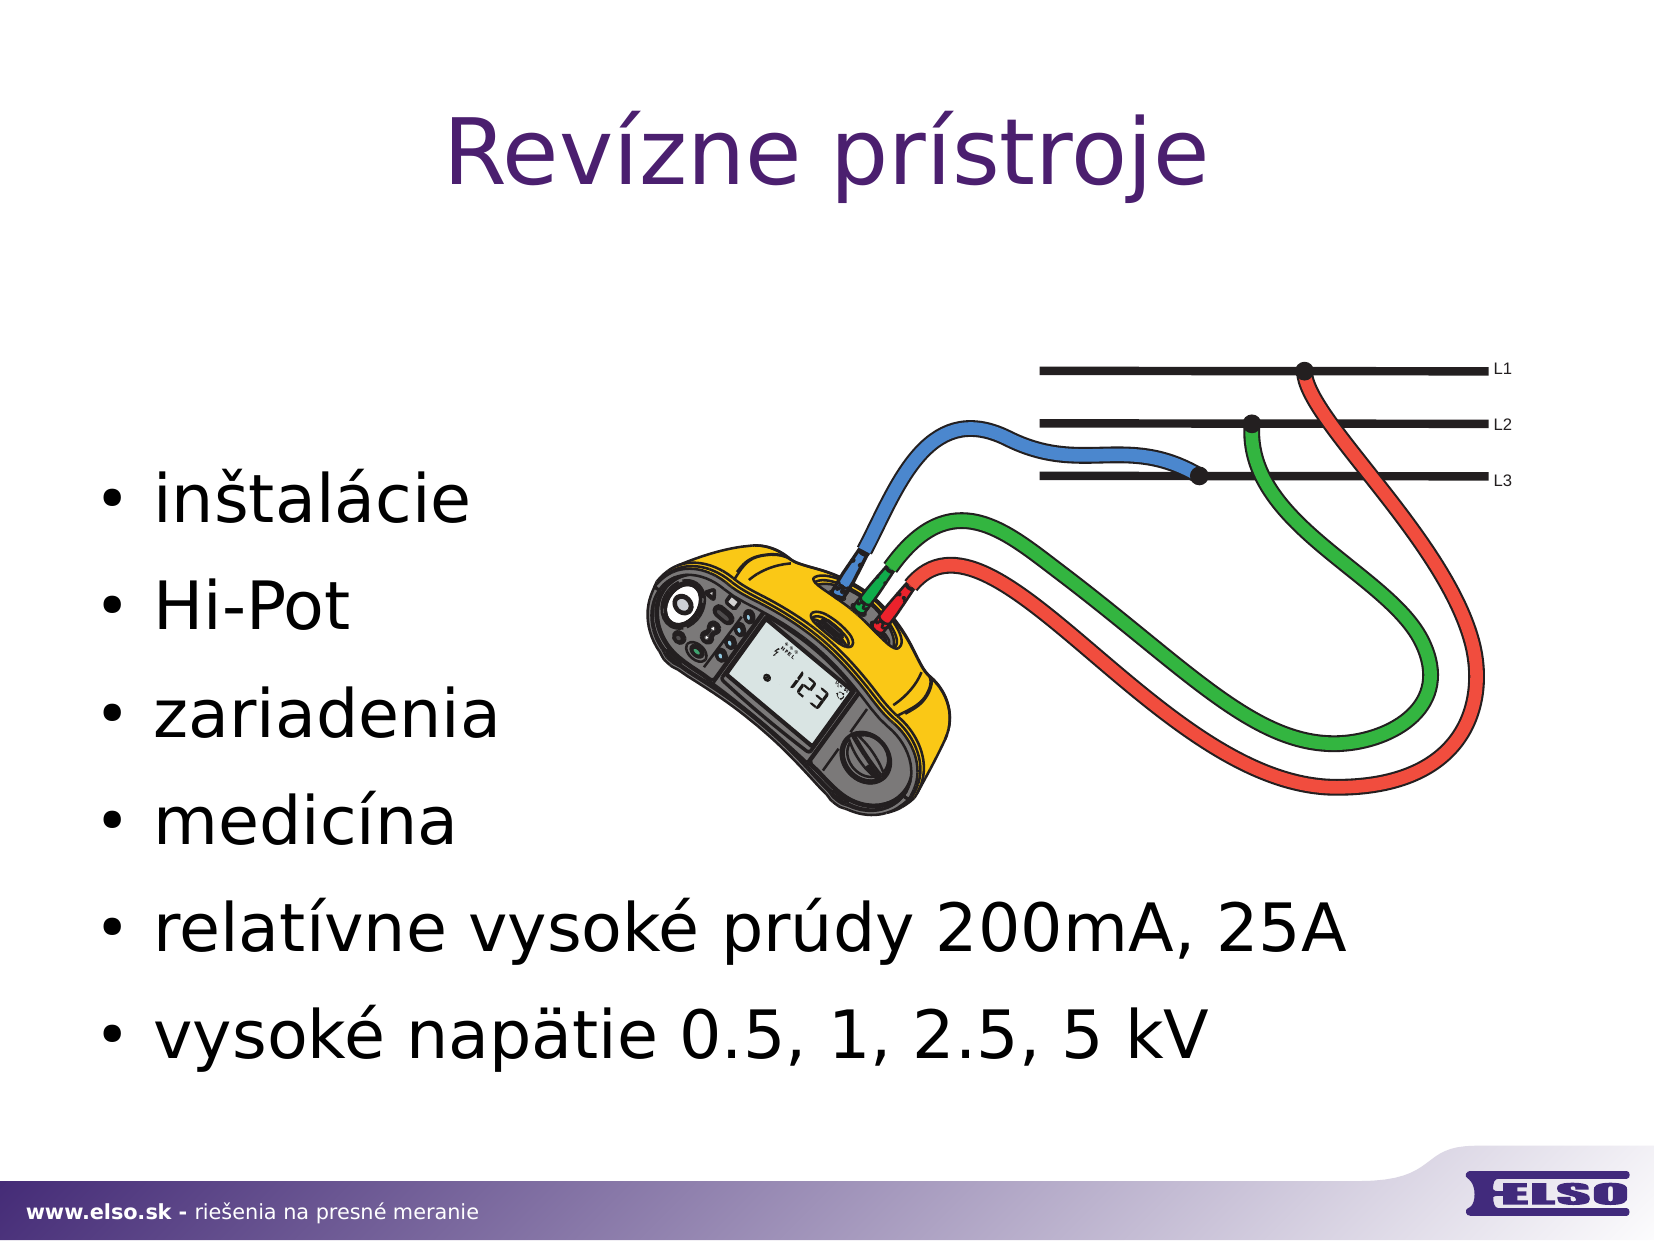

# Revízne prístroje
L1
L2
L3
inštalácie
Hi-Pot
zariadenia
medicína
relatívne vysoké prúdy 200mA, 25A
vysoké napätie 0.5, 1, 2.5, 5 kV